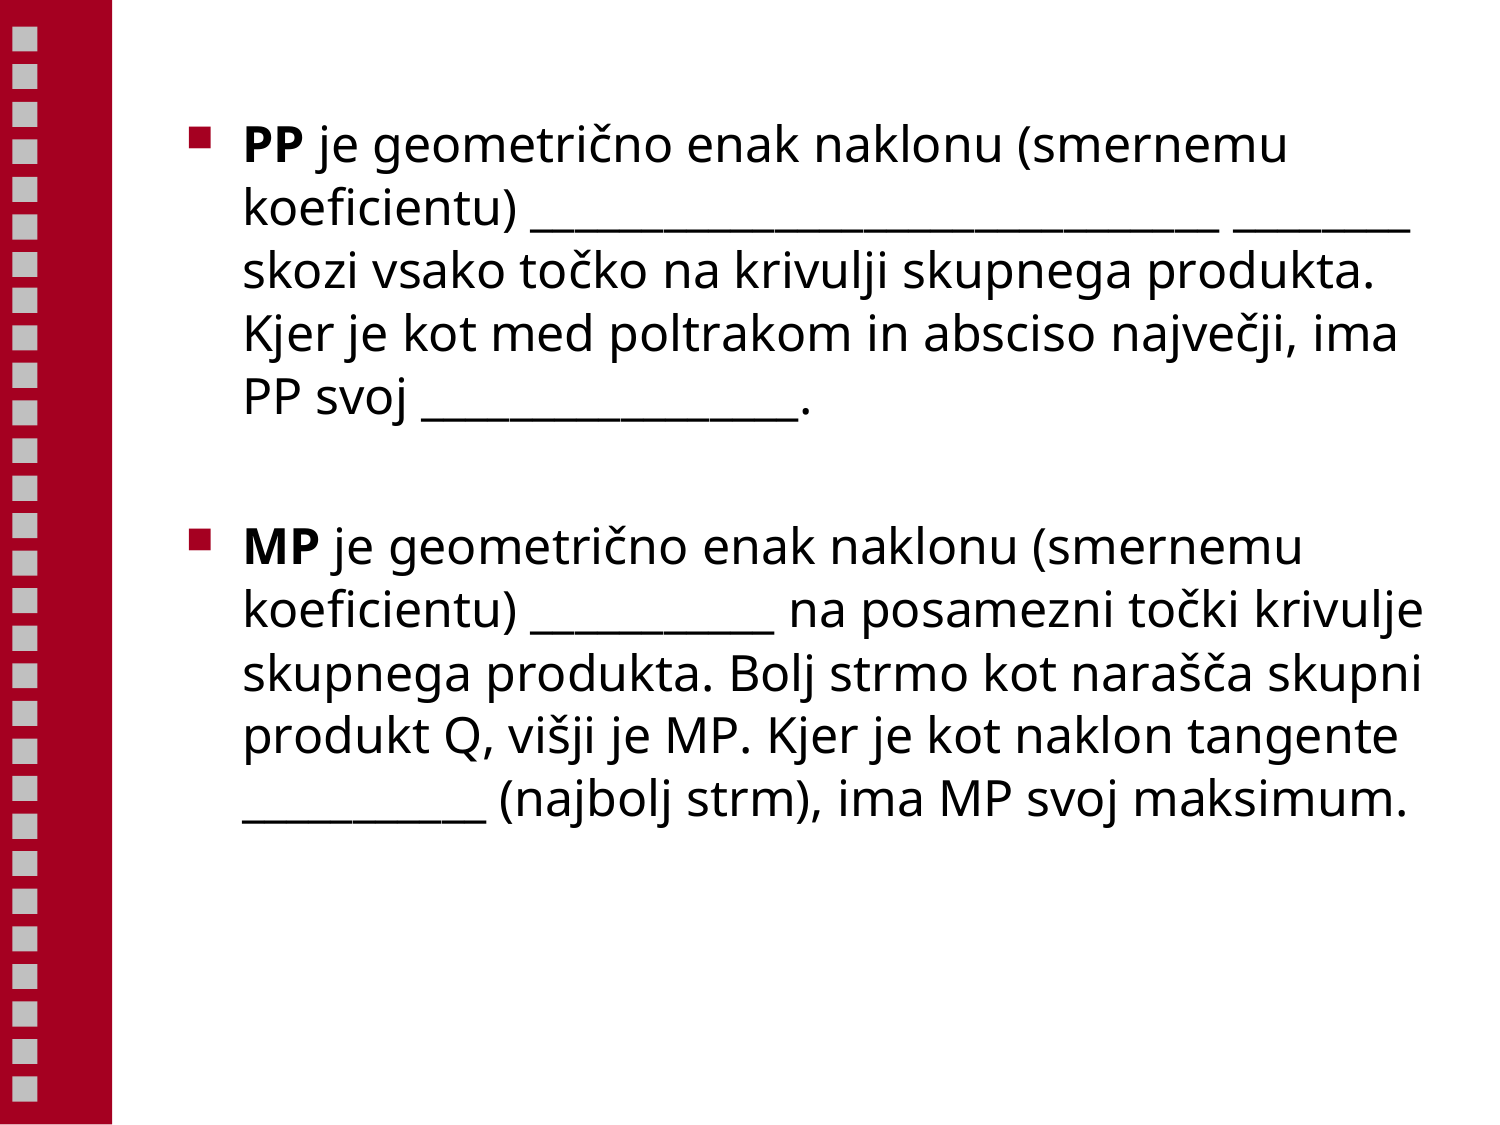

PP je geometrično enak naklonu (smernemu koeficientu) _______________________________ ________ skozi vsako točko na krivulji skupnega produkta. Kjer je kot med poltrakom in absciso največji, ima PP svoj _________________.
MP je geometrično enak naklonu (smernemu koeficientu) ___________ na posamezni točki krivulje skupnega produkta. Bolj strmo kot narašča skupni produkt Q, višji je MP. Kjer je kot naklon tangente ___________ (najbolj strm), ima MP svoj maksimum.